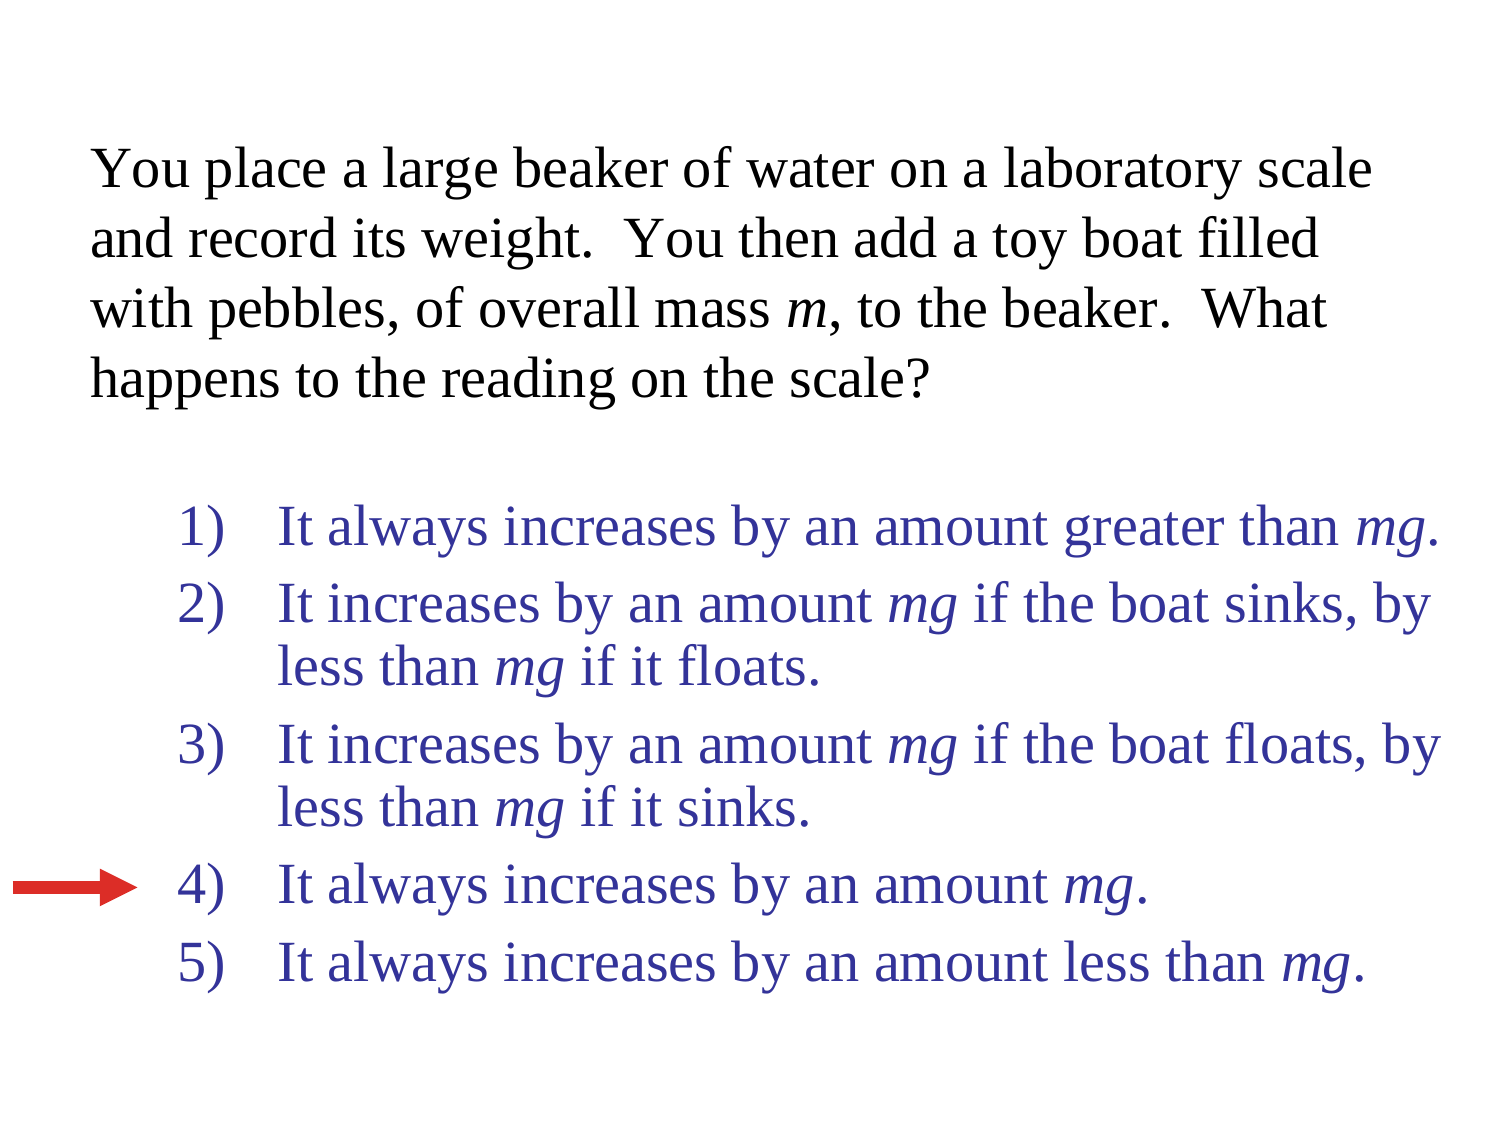

# You place a large beaker of water on a laboratory scale and record its weight. You then add a toy boat filled with pebbles, of overall mass m, to the beaker. What happens to the reading on the scale?
It always increases by an amount greater than mg.
It increases by an amount mg if the boat sinks, by less than mg if it floats.
It increases by an amount mg if the boat floats, by less than mg if it sinks.
It always increases by an amount mg.
It always increases by an amount less than mg.